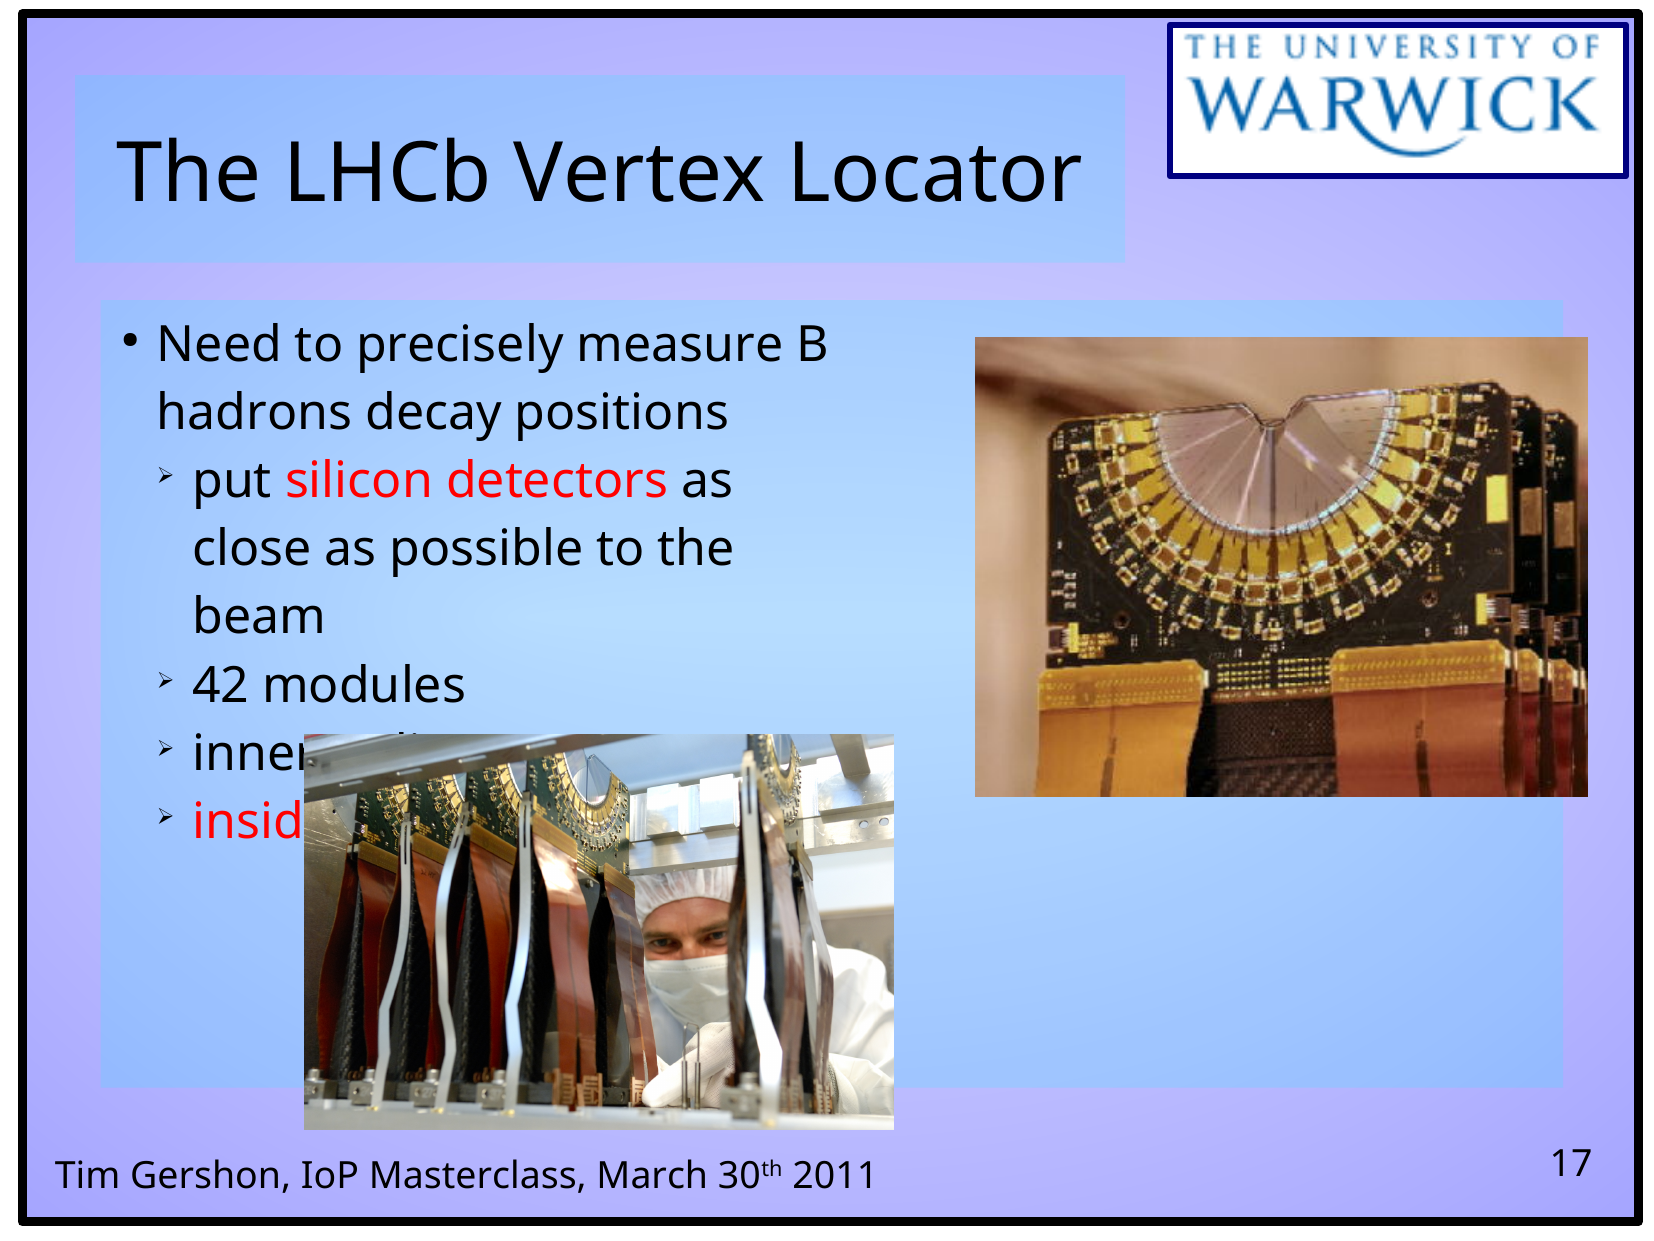

The LHCb Vertex Locator
Need to precisely measure B hadrons decay positions
put silicon detectors as close as possible to the beam
42 modules
inner radius : 7 mm
inside LHC vacuum system
Tim Gershon, IoP Masterclass, March 30th 2011